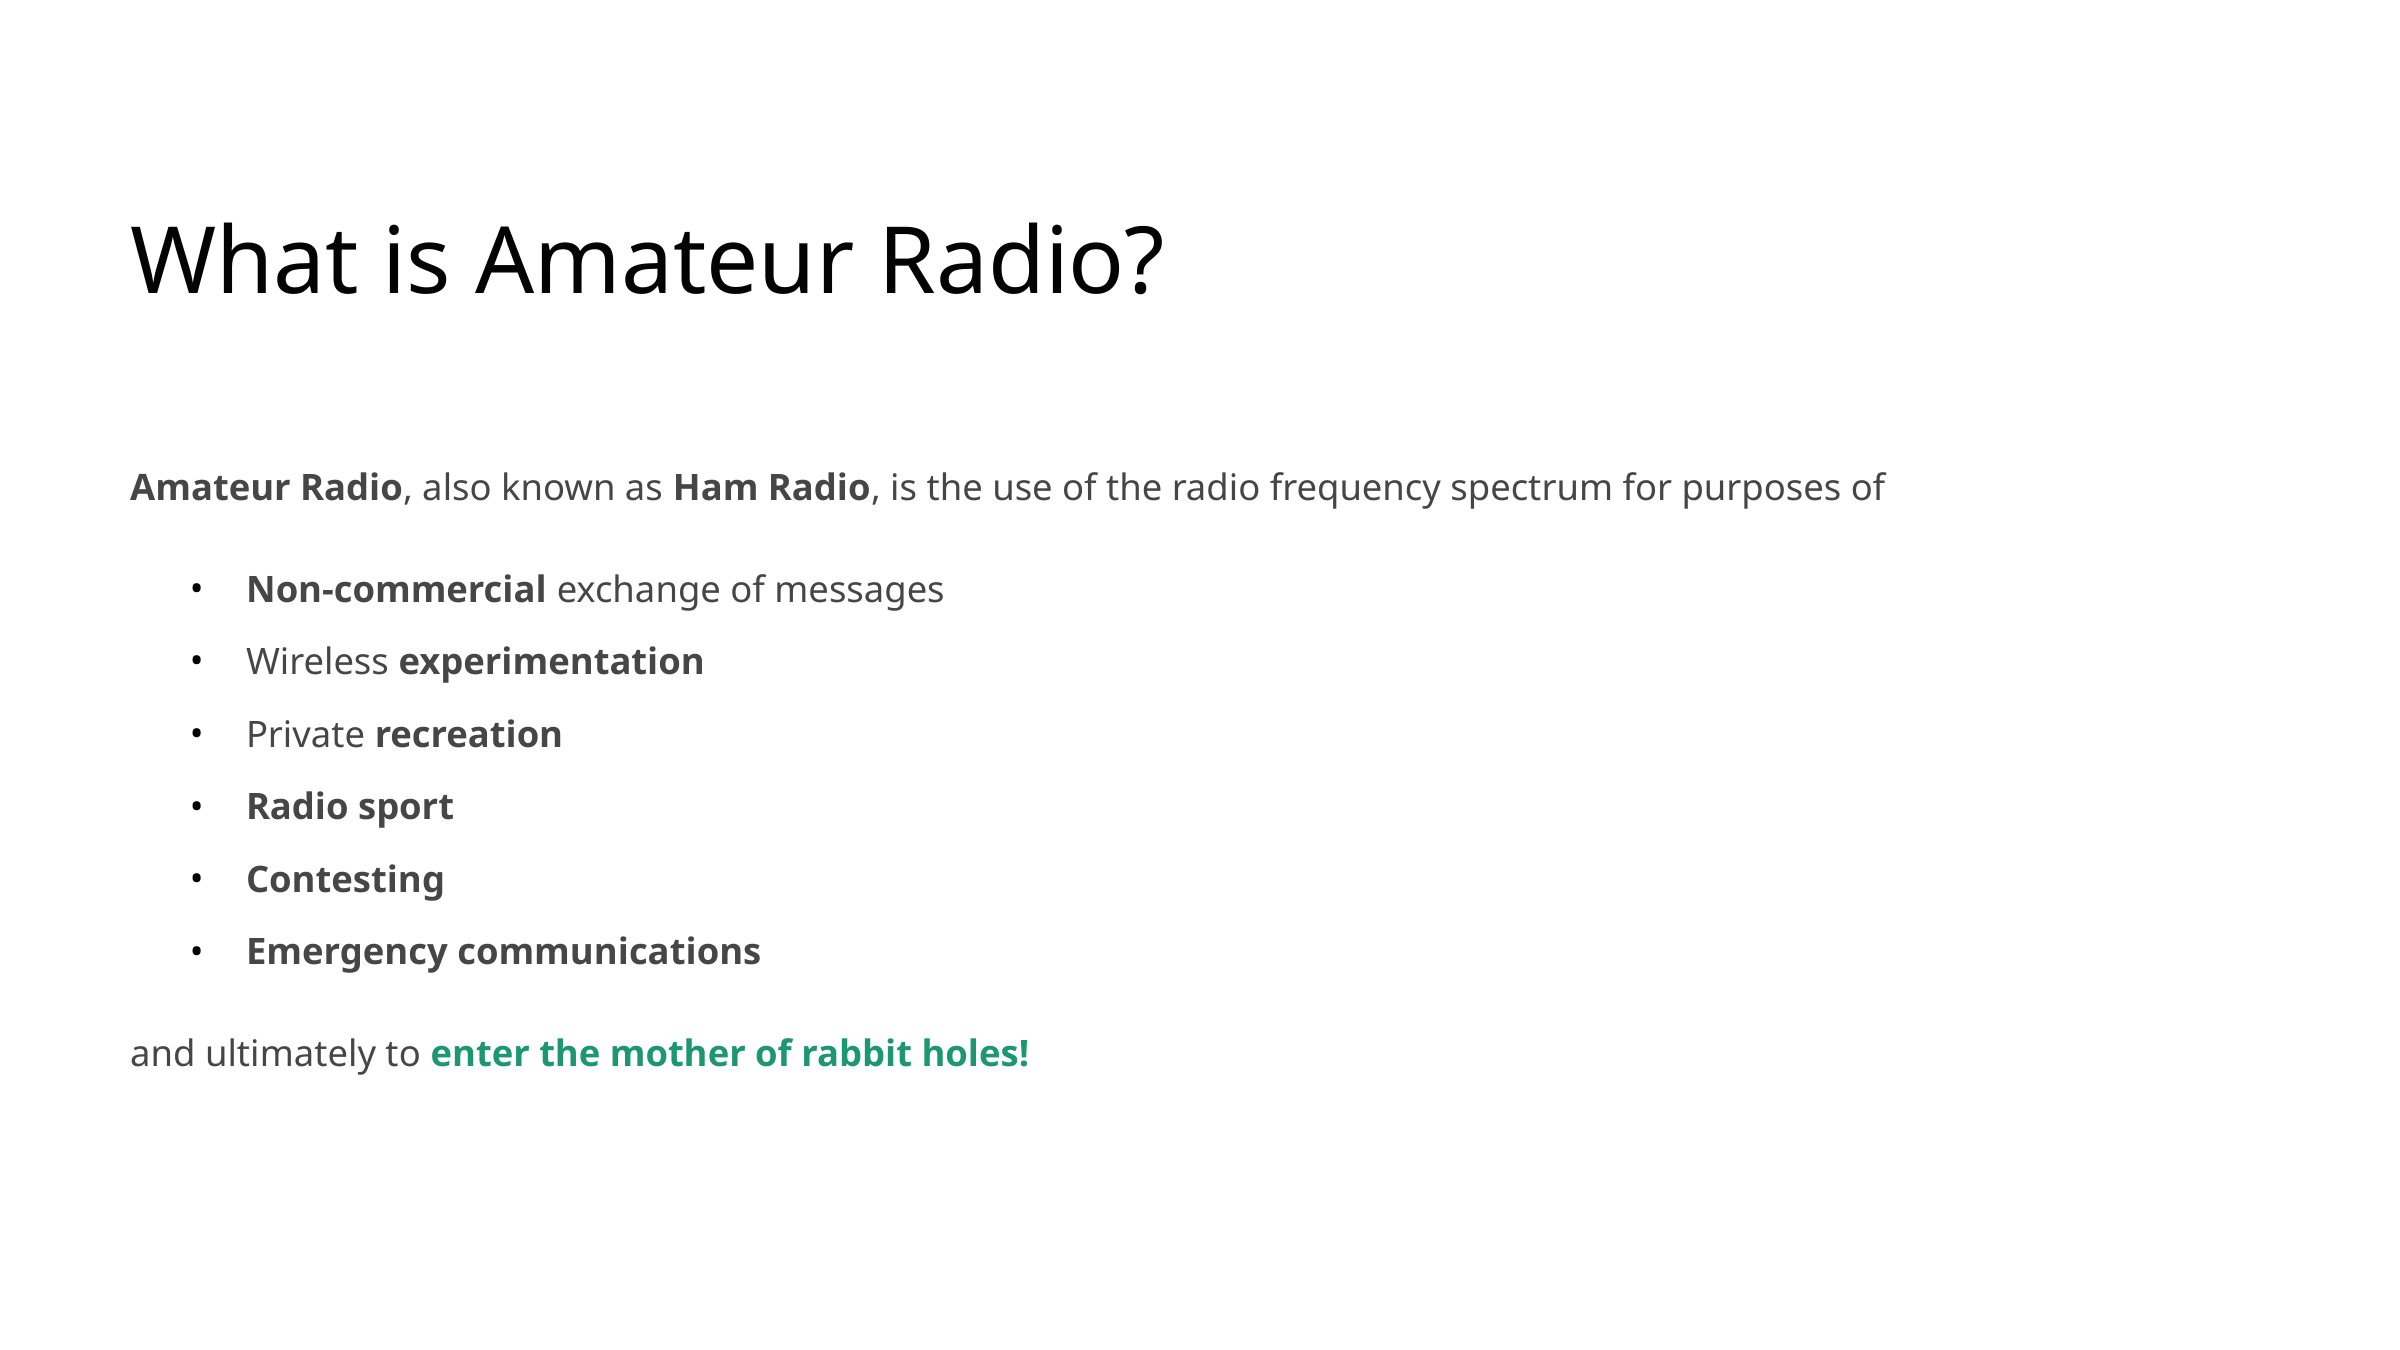

What is Amateur Radio?
Amateur Radio, also known as Ham Radio, is the use of the radio frequency spectrum for purposes of
Non-commercial exchange of messages
Wireless experimentation
Private recreation
Radio sport
Contesting
Emergency communications
and ultimately to enter the mother of rabbit holes!